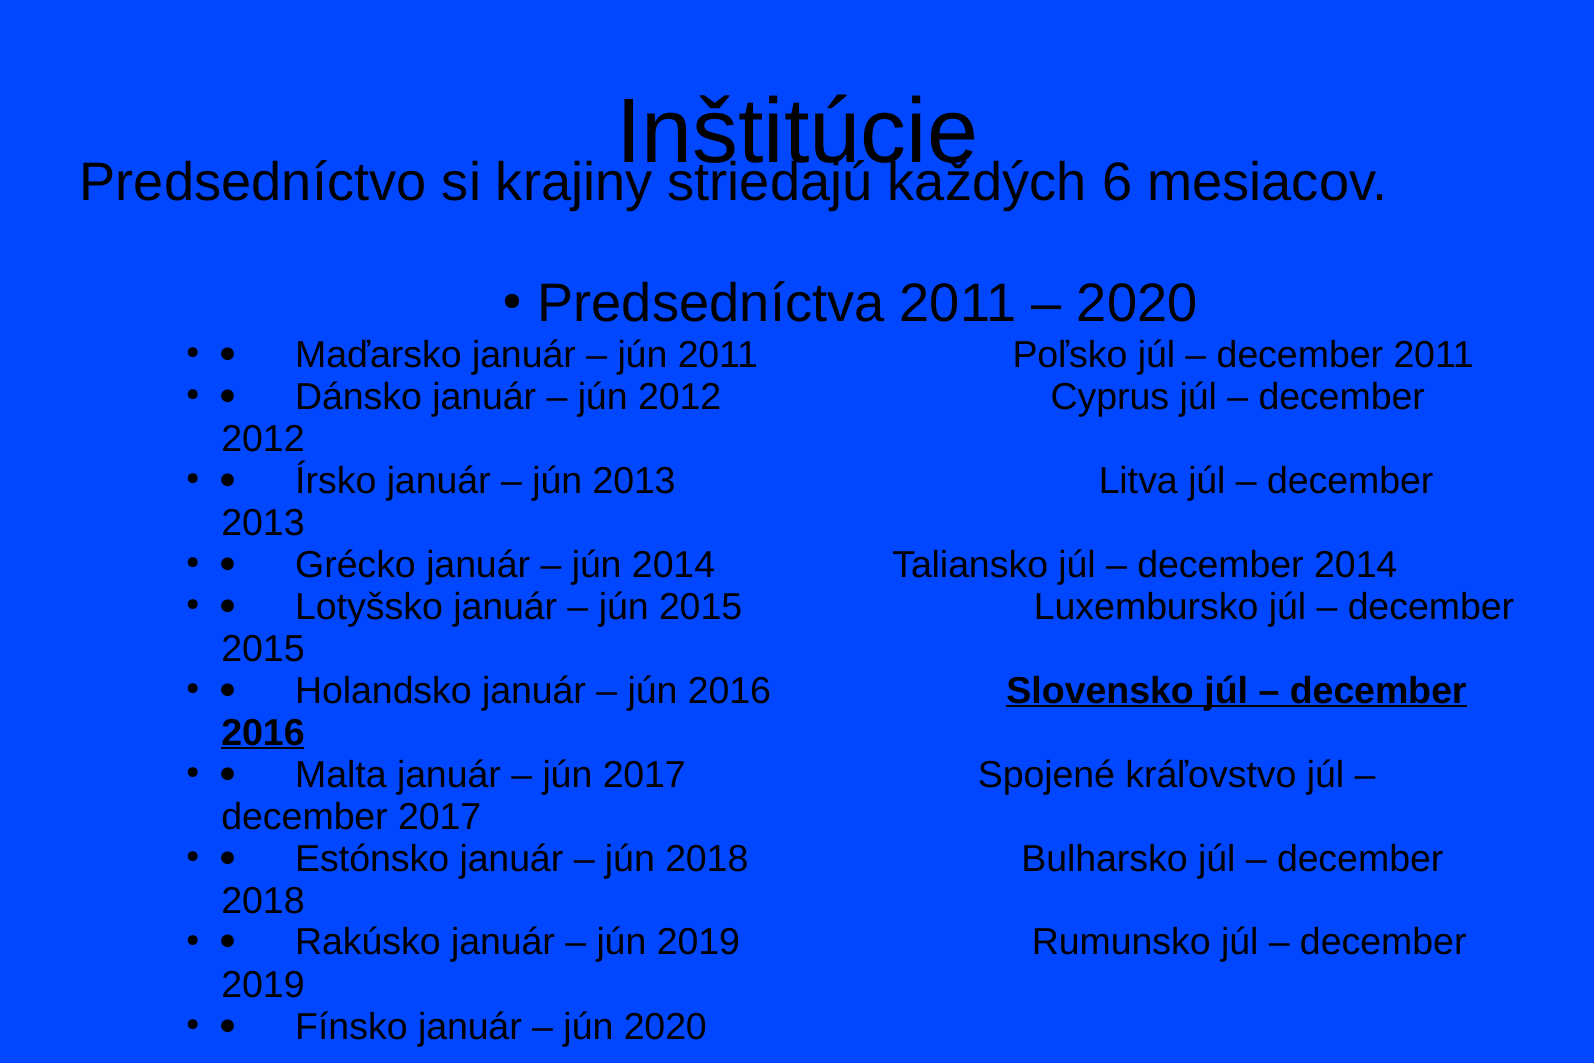

# Inštitúcie
Predsedníctvo si krajiny striedajú každých 6 mesiacov.
Predsedníctva 2011 – 2020
·	Maďarsko január – jún 2011 Poľsko júl – december 2011
·	Dánsko január – jún 2012 Cyprus júl – december 2012
·	Írsko január – jún 2013 Litva júl – december 2013
·	Grécko január – jún 2014 Taliansko júl – december 2014
·	Lotyšsko január – jún 2015 Luxembursko júl – december 2015
·	Holandsko január – jún 2016 Slovensko júl – december 2016
·	Malta január – jún 2017 Spojené kráľovstvo júl – december 2017
·	Estónsko január – jún 2018 Bulharsko júl – december 2018
·	Rakúsko január – jún 2019 Rumunsko júl – december 2019
·	Fínsko január – jún 2020